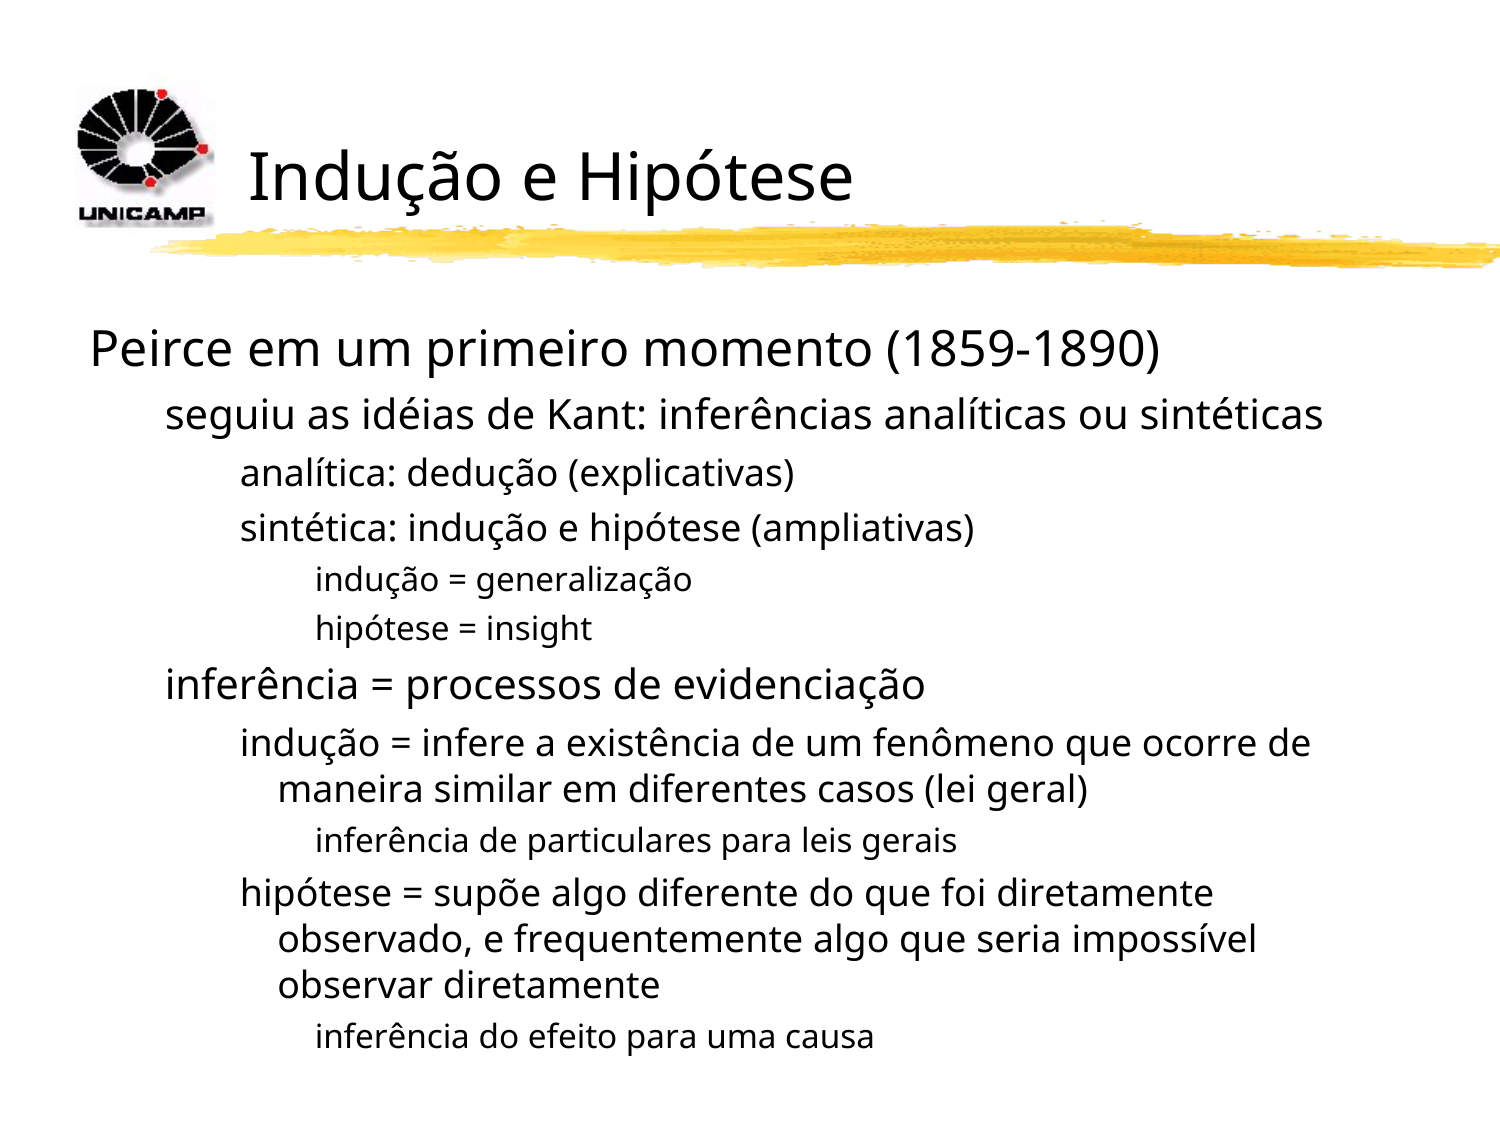

# Indução e Hipótese
Peirce em um primeiro momento (1859-1890)
seguiu as idéias de Kant: inferências analíticas ou sintéticas
analítica: dedução (explicativas)
sintética: indução e hipótese (ampliativas)
indução = generalização
hipótese = insight
inferência = processos de evidenciação
indução = infere a existência de um fenômeno que ocorre de maneira similar em diferentes casos (lei geral)
inferência de particulares para leis gerais
hipótese = supõe algo diferente do que foi diretamente observado, e frequentemente algo que seria impossível observar diretamente
inferência do efeito para uma causa